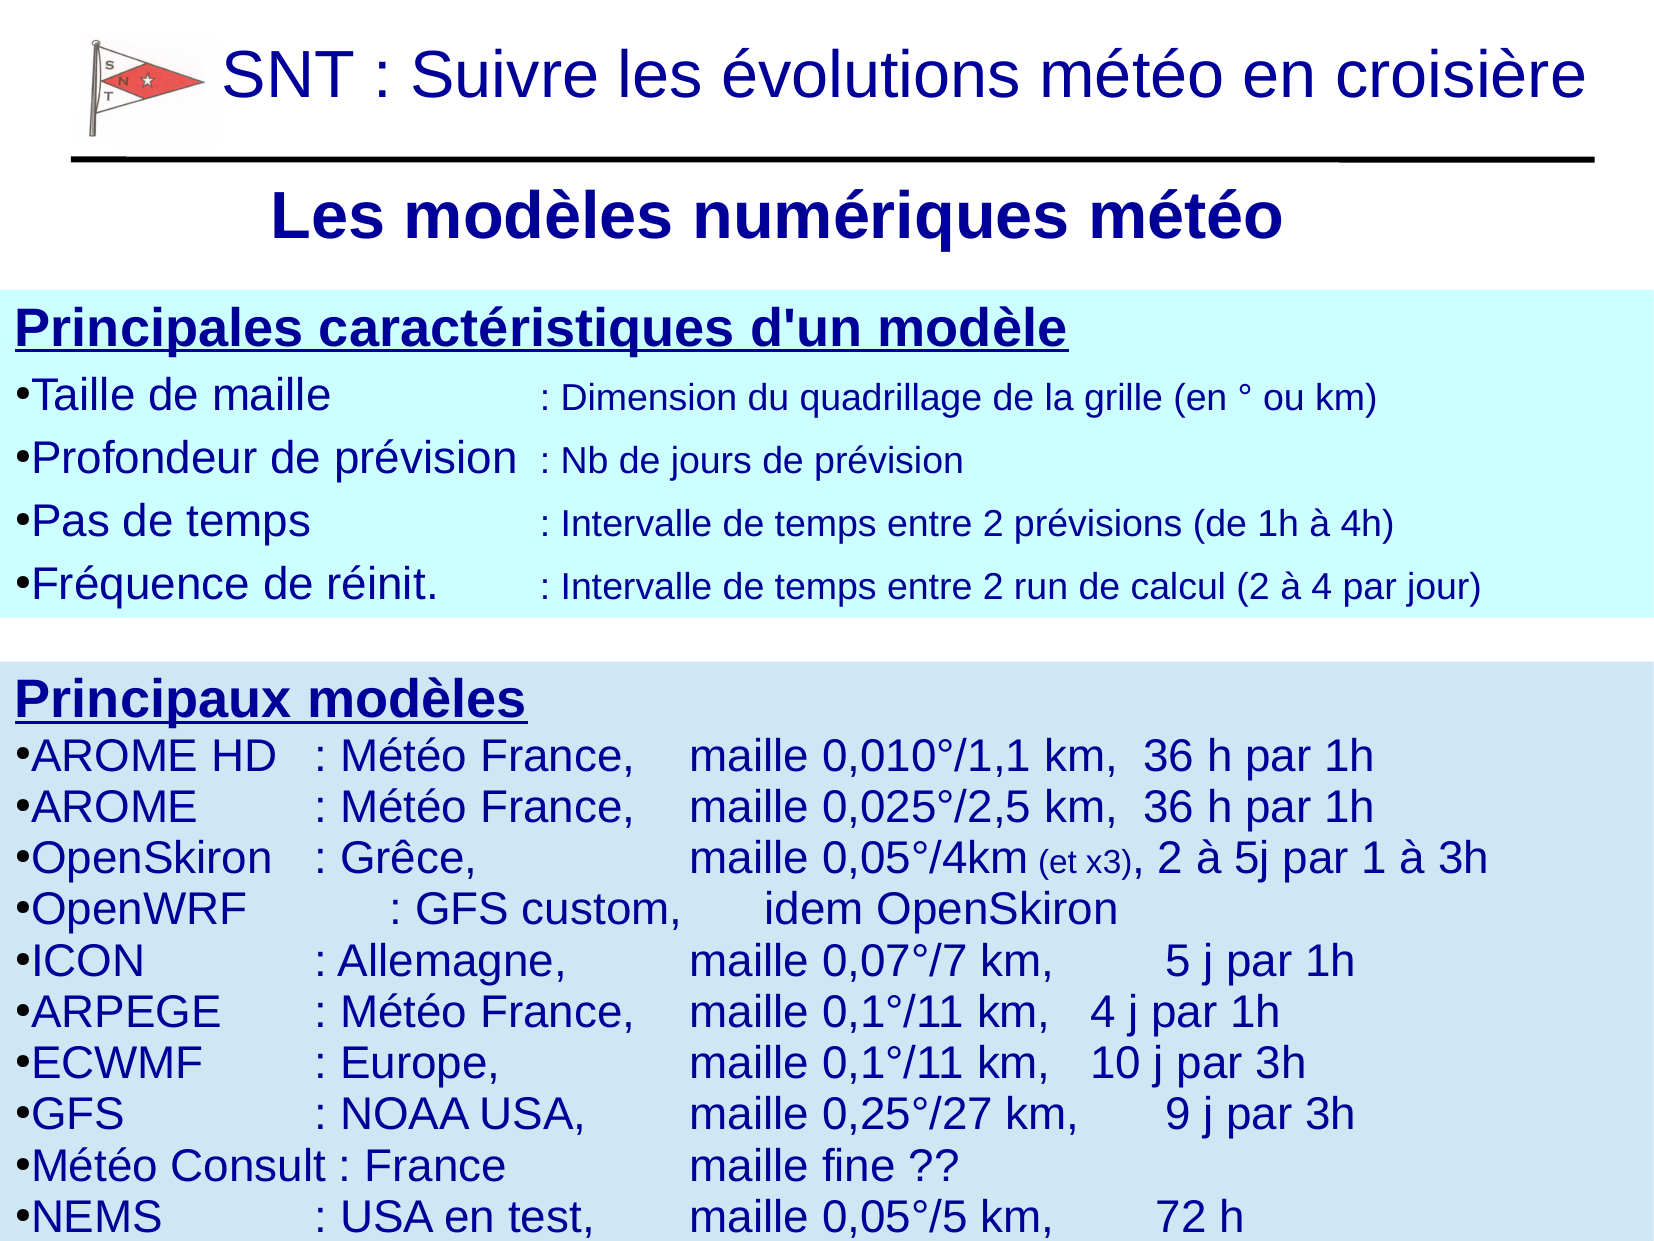

SNT : Suivre les évolutions météo en croisière
Les modèles numériques météo
Principales caractéristiques d'un modèle
Taille de maille			: Dimension du quadrillage de la grille (en ° ou km)
Profondeur de prévision	: Nb de jours de prévision
Pas de temps				: Intervalle de temps entre 2 prévisions (de 1h à 4h)
Fréquence de réinit.		: Intervalle de temps entre 2 run de calcul (2 à 4 par jour)
Principaux modèles
AROME HD	: Météo France, 	maille 0,010°/1,1 km, 36 h par 1h
AROME 		: Météo France, 	maille 0,025°/2,5 km, 36 h par 1h
OpenSkiron  	: Grêce, 			maille 0,05°/4km (et x3), 2 à 5j par 1 à 3h
OpenWRF		: GFS custom,		idem OpenSkiron
ICON 			: Allemagne, 		maille 0,07°/7 km, 	 5 j par 1h
ARPEGE 		: Météo France, 	maille 0,1°/11 km, 	 4 j par 1h
ECWMF 		: Europe, 			maille 0,1°/11 km, 	 10 j par 3h
GFS			: NOAA USA,		maille 0,25°/27 km, 	 9 j par 3h
Météo Consult : France			maille fine ??
NEMS		 	: USA en test,		maille 0,05°/5 km, 72 h